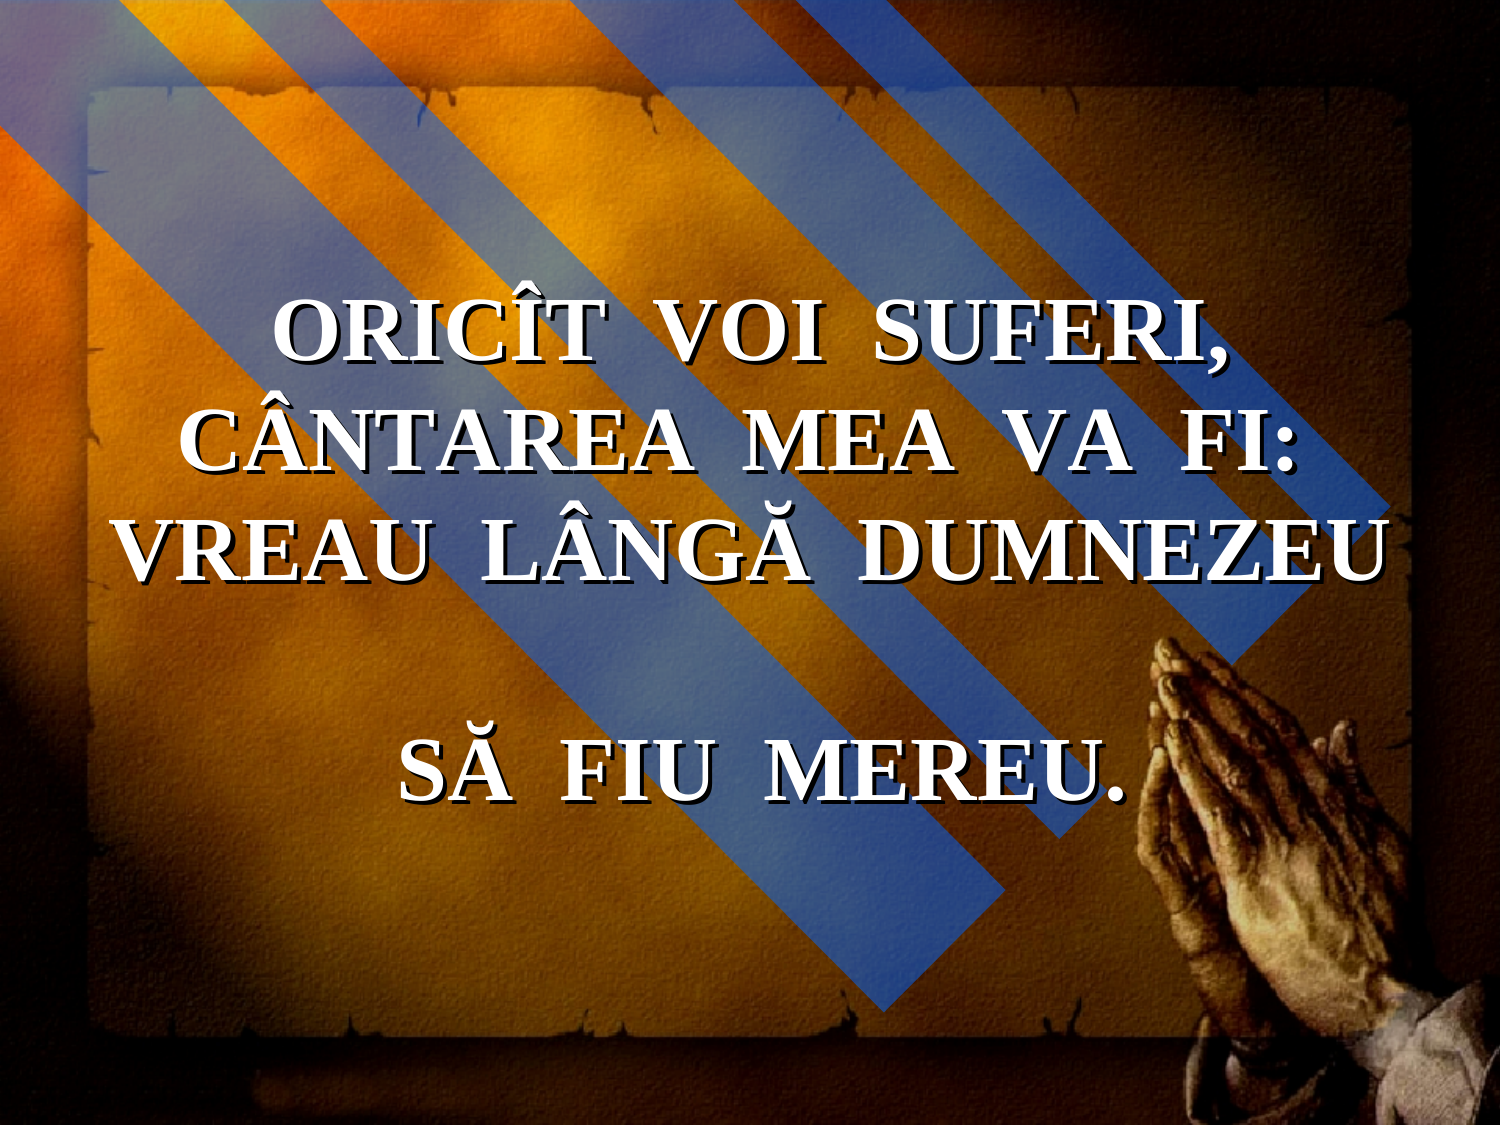

# ORICÎT VOI SUFERI, CÂNTAREA MEA VA FI: VREAU LÂNGĂ DUMNEZEU SĂ FIU MEREU.